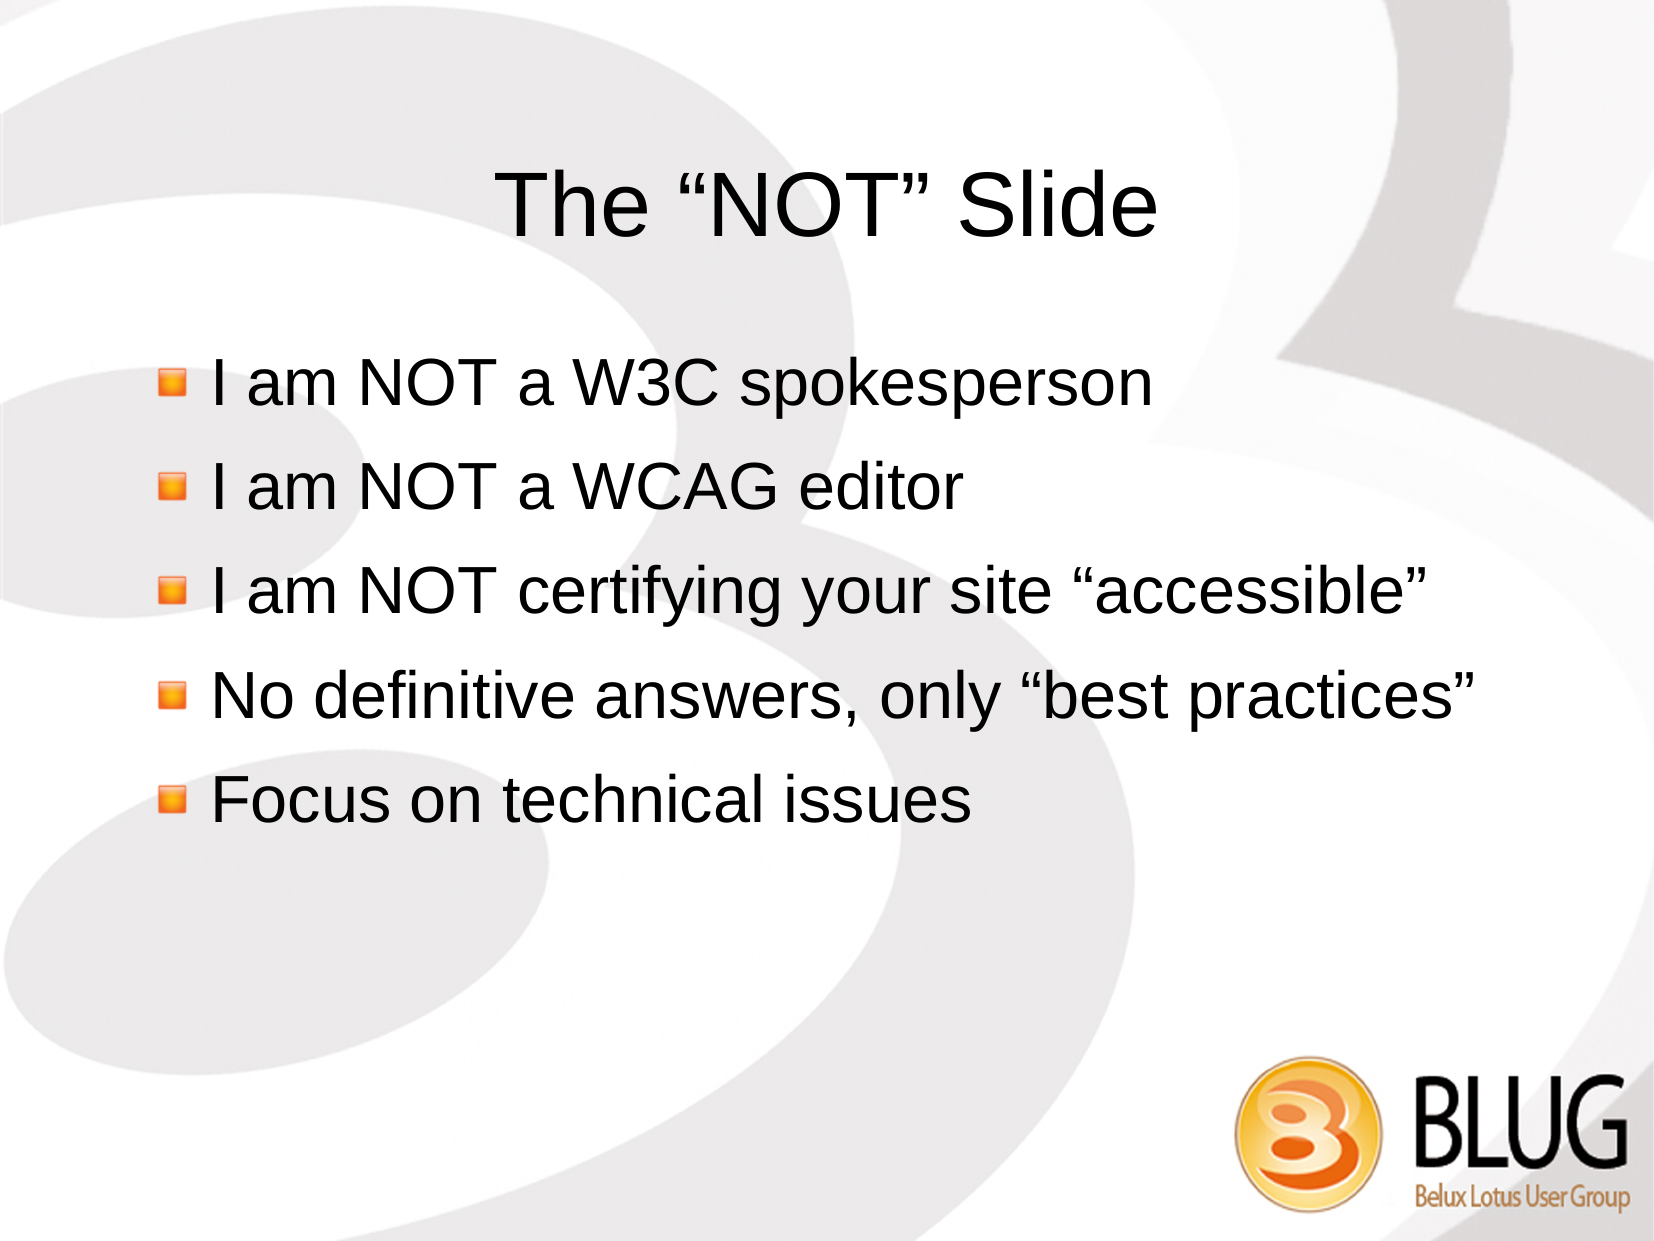

# The “NOT” Slide
I am NOT a W3C spokesperson
I am NOT a WCAG editor
I am NOT certifying your site “accessible”
No definitive answers, only “best practices”
Focus on technical issues